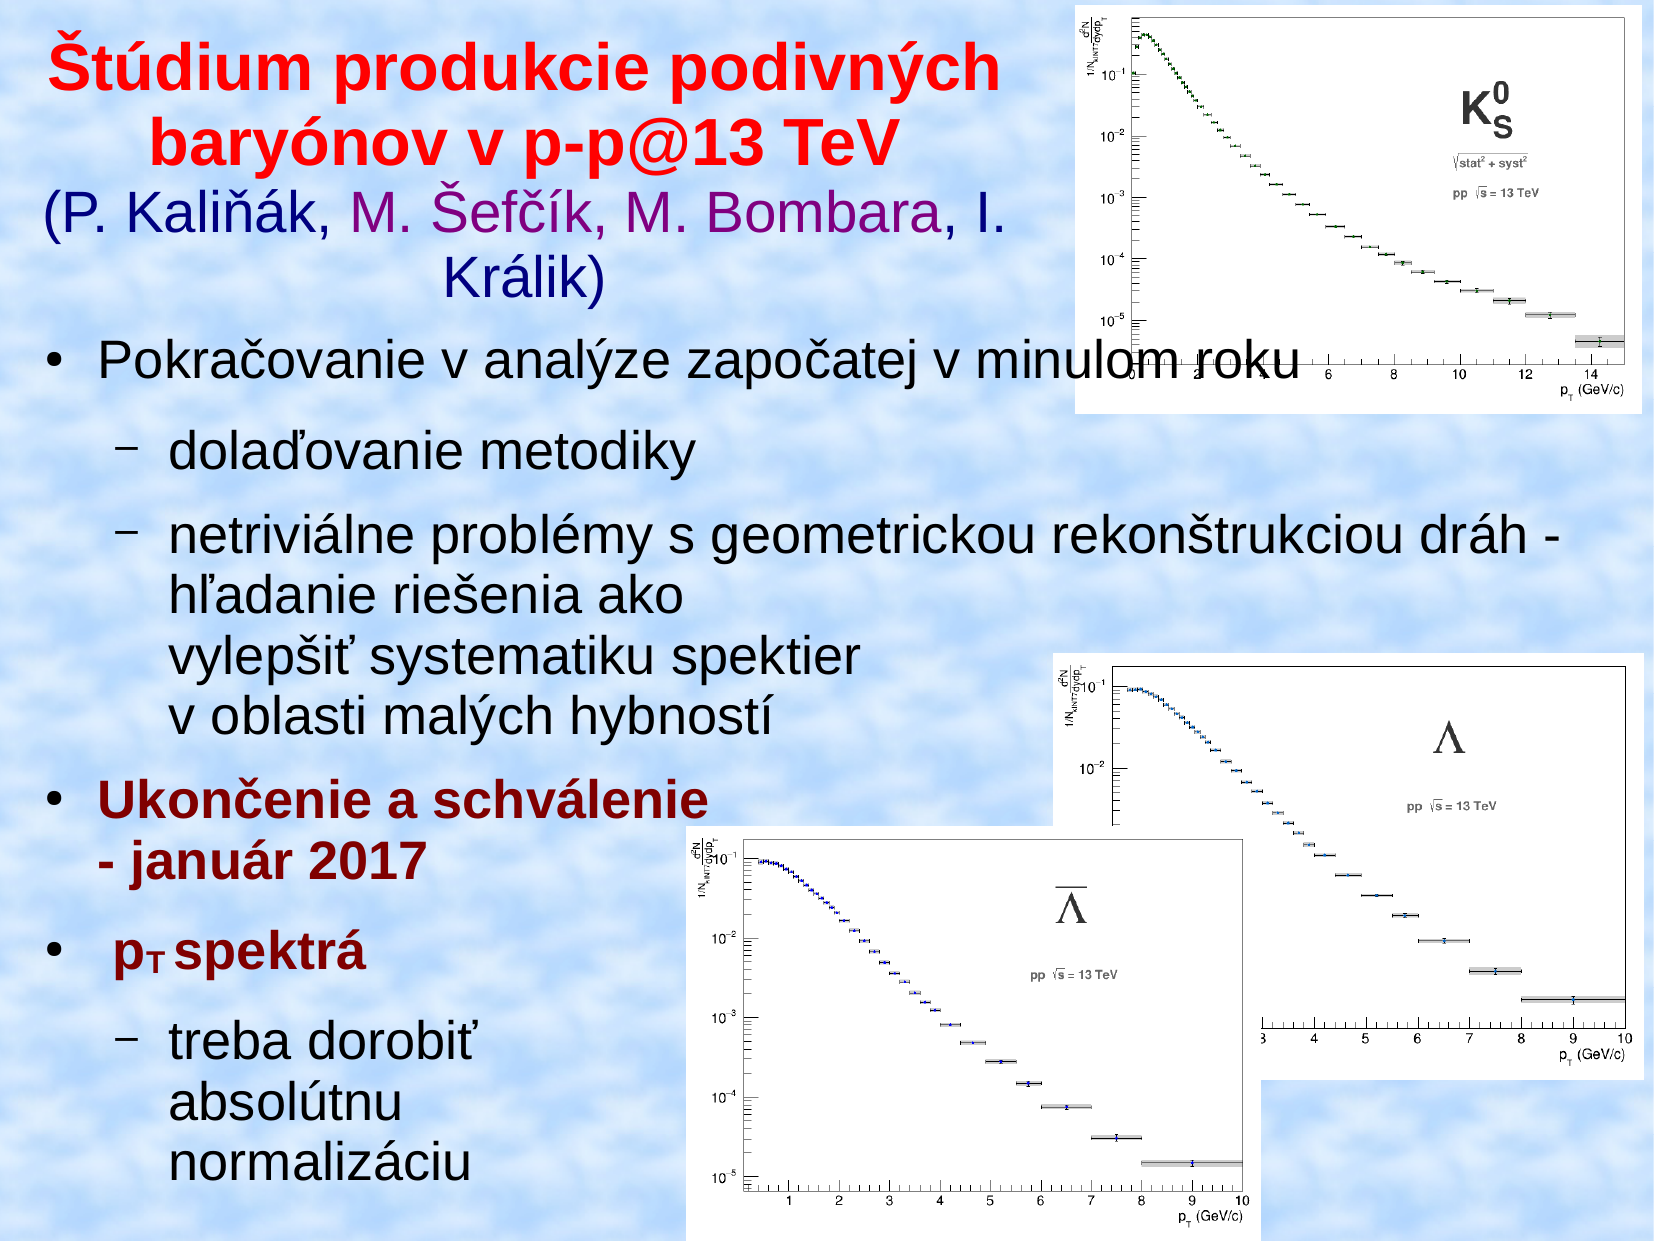

# Štúdium produkcie podivných baryónov v p-p@13 TeV (P. Kaliňák, M. Šefčík, M. Bombara, I. Králik)
Pokračovanie v analýze započatej v minulom roku
dolaďovanie metodiky
netriviálne problémy s geometrickou rekonštrukciou dráh - hľadanie riešenia ako
vylepšiť systematiku spektier
v oblasti malých hybností
Ukončenie a schválenie
- január 2017
 pT spektrá
treba dorobiť
absolútnu
normalizáciu